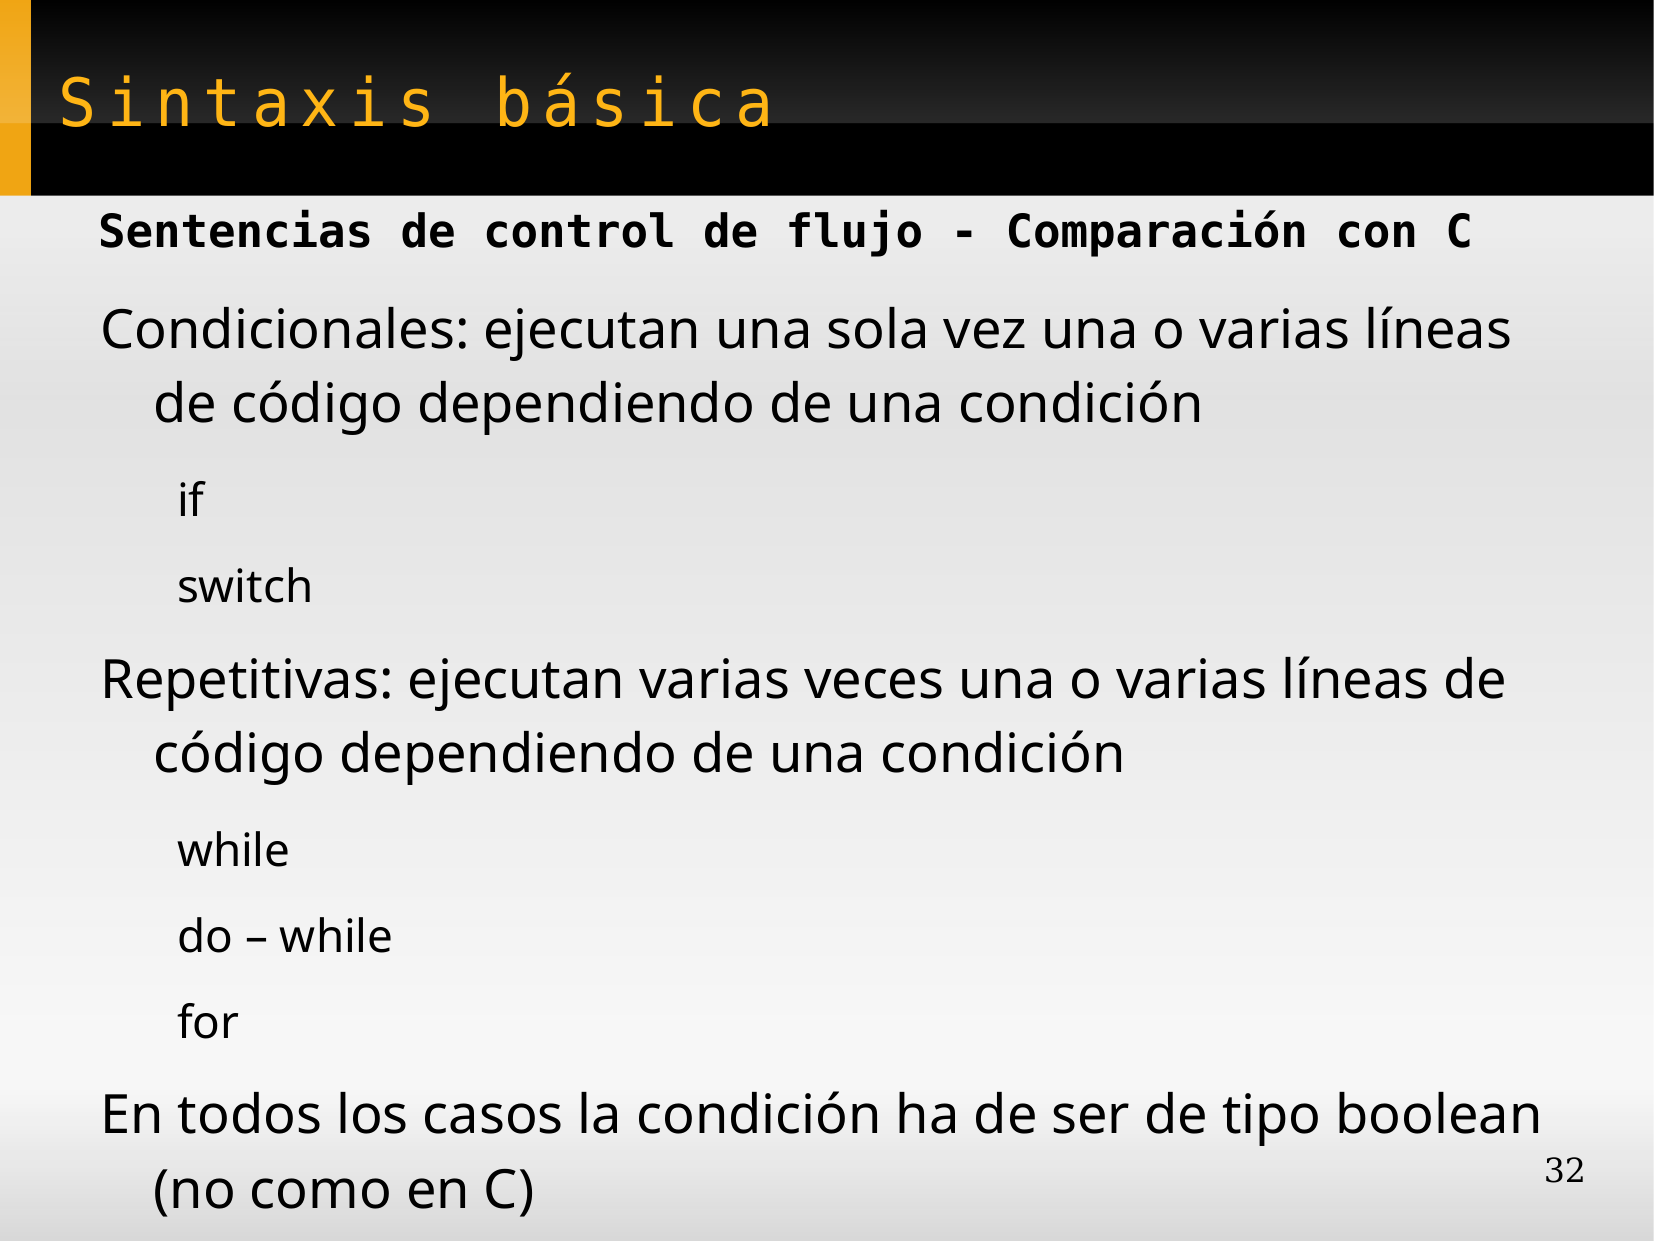

# Sintaxis básica
Sentencias de control de flujo - Comparación con C
Condicionales: ejecutan una sola vez una o varias líneas de código dependiendo de una condición
if
switch
Repetitivas: ejecutan varias veces una o varias líneas de código dependiendo de una condición
while
do – while
for
En todos los casos la condición ha de ser de tipo boolean (no como en C)
32